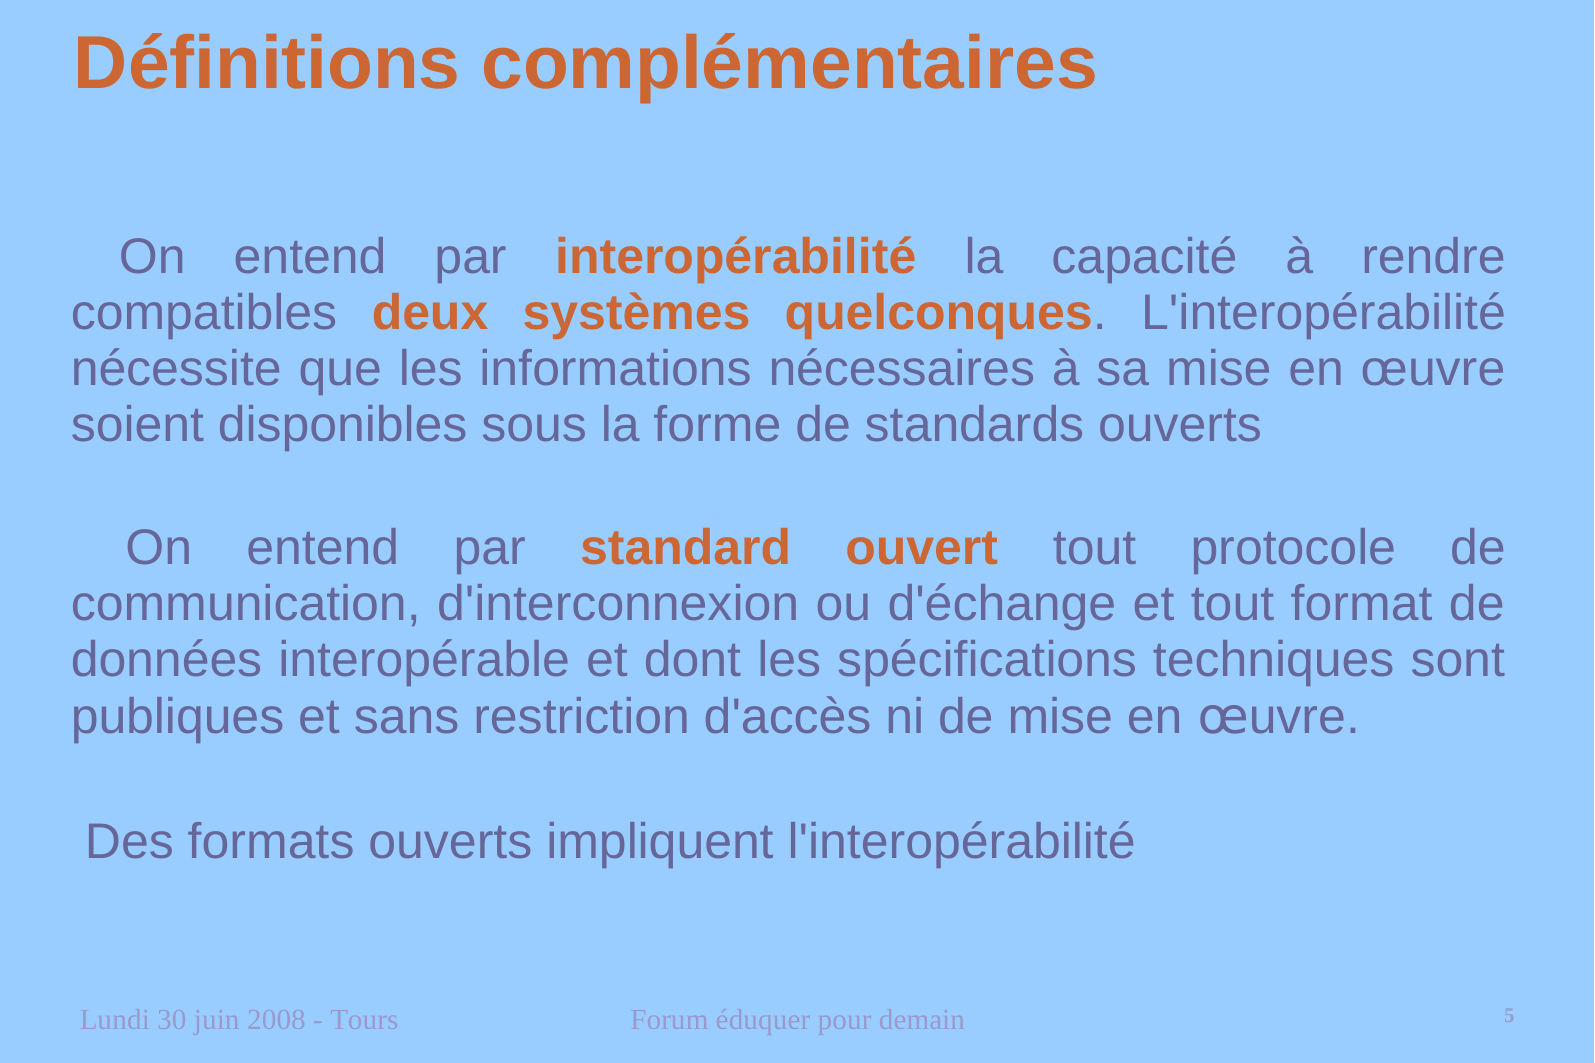

# Définitions complémentaires
 On entend par interopérabilité la capacité à rendre compatibles deux systèmes quelconques. L'interopérabilité nécessite que les informations nécessaires à sa mise en œuvre soient disponibles sous la forme de standards ouverts
 On entend par standard ouvert tout protocole de communication, d'interconnexion ou d'échange et tout format de données interopérable et dont les spécifications techniques sont publiques et sans restriction d'accès ni de mise en œuvre.
 Des formats ouverts impliquent l'interopérabilité
5